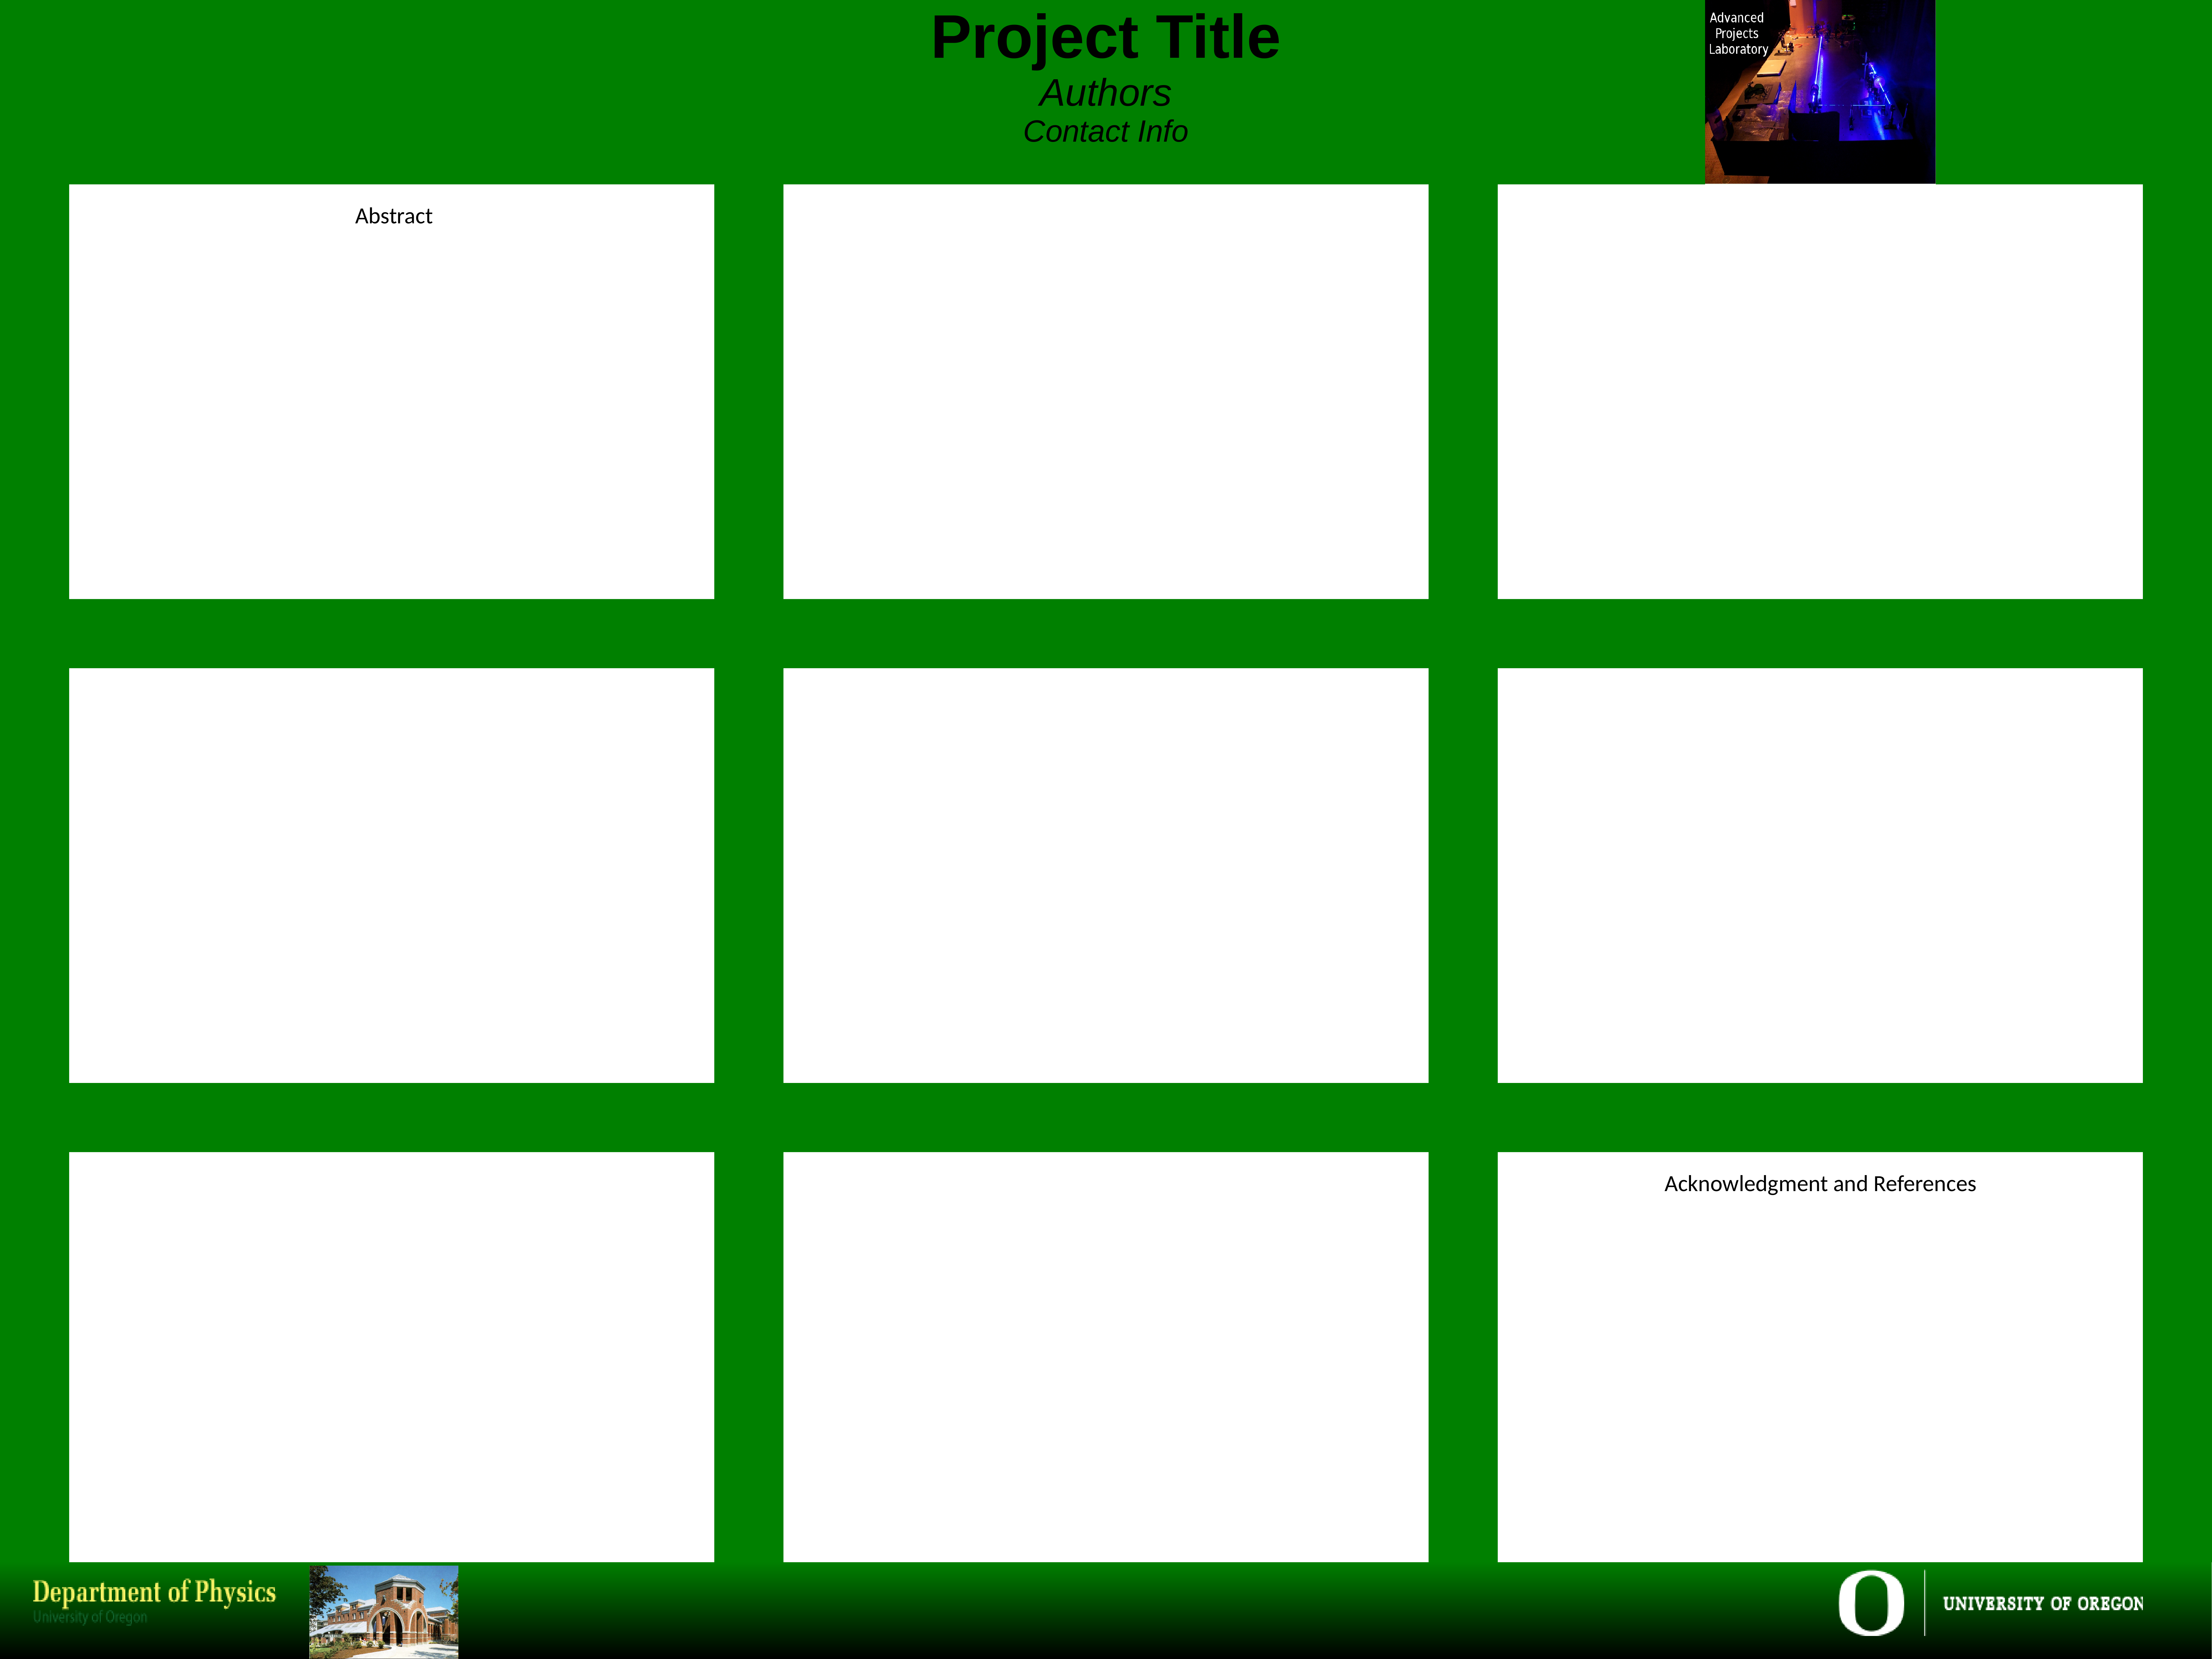

Project Title
Authors
Contact Info
Abstract
Acknowledgment and References